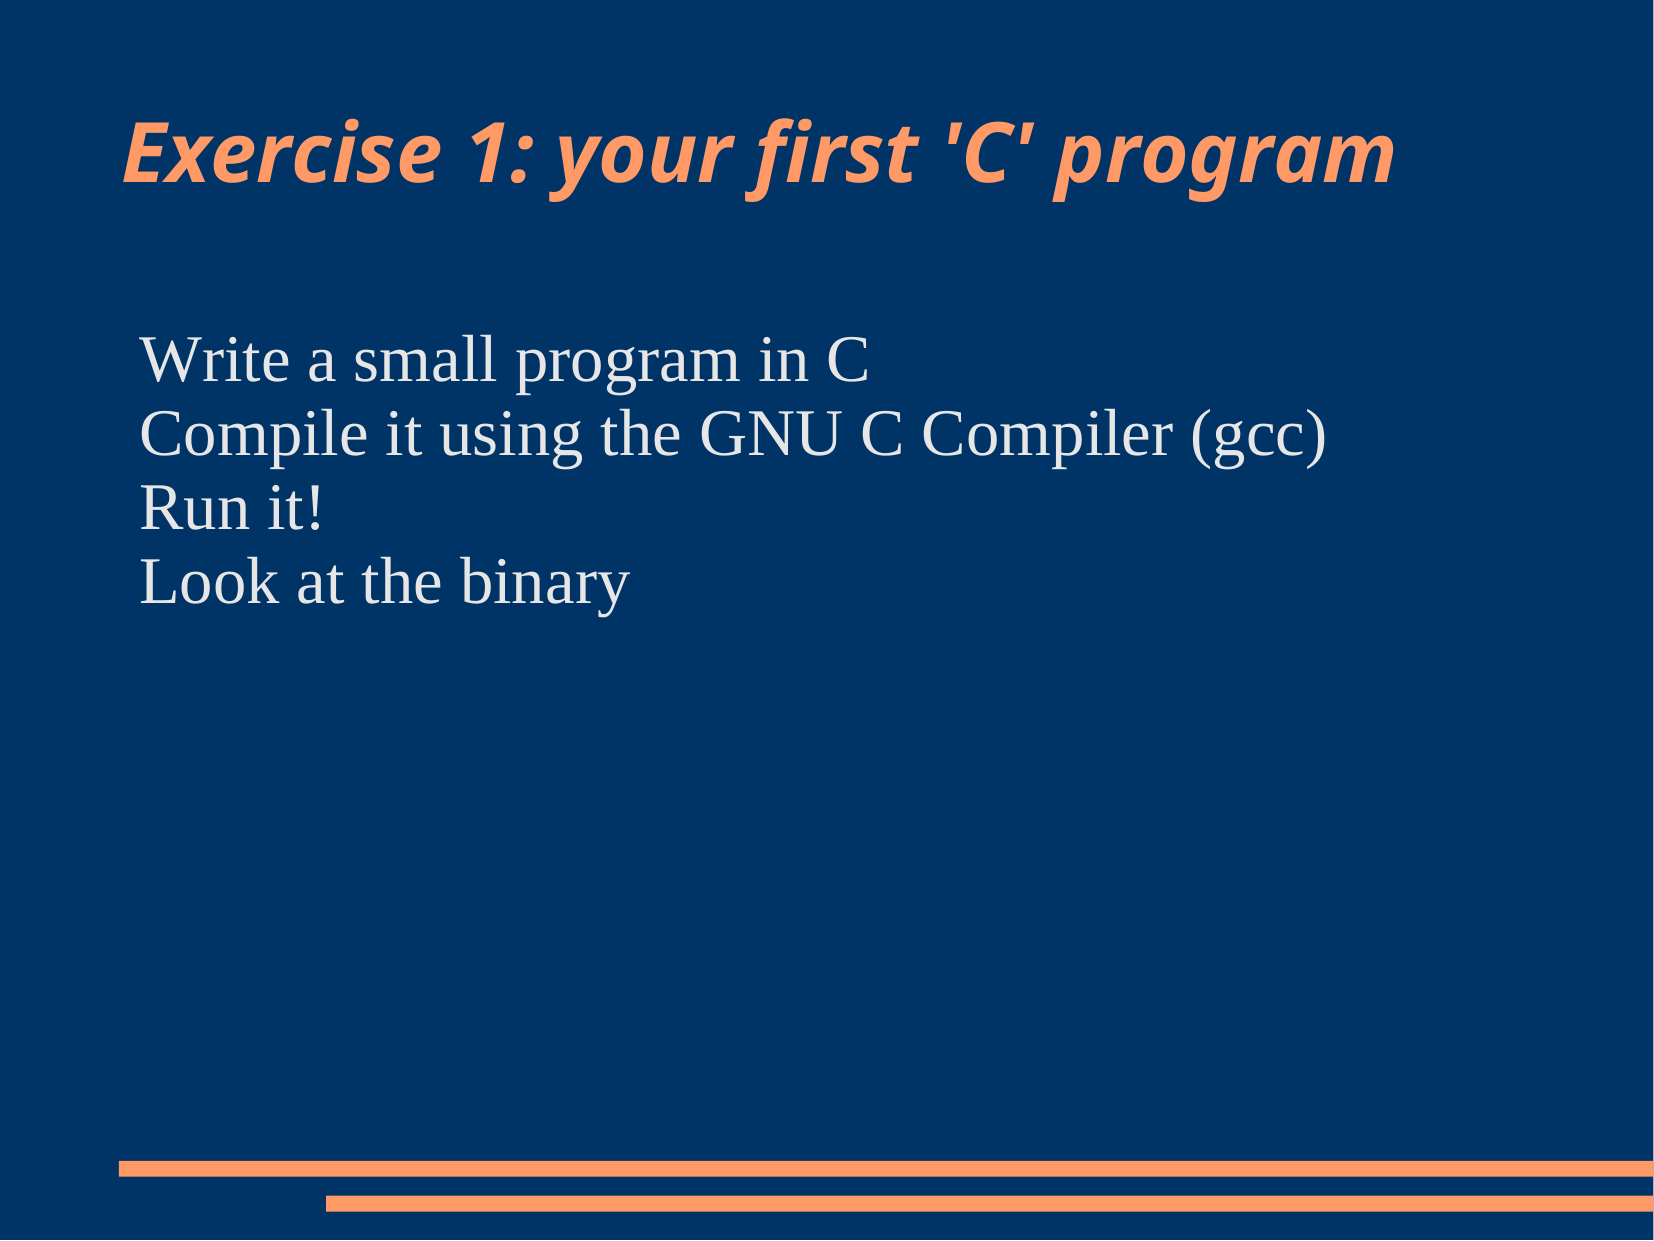

# Exercise 1: your first 'C' program
Write a small program in C
Compile it using the GNU C Compiler (gcc)
Run it!
Look at the binary